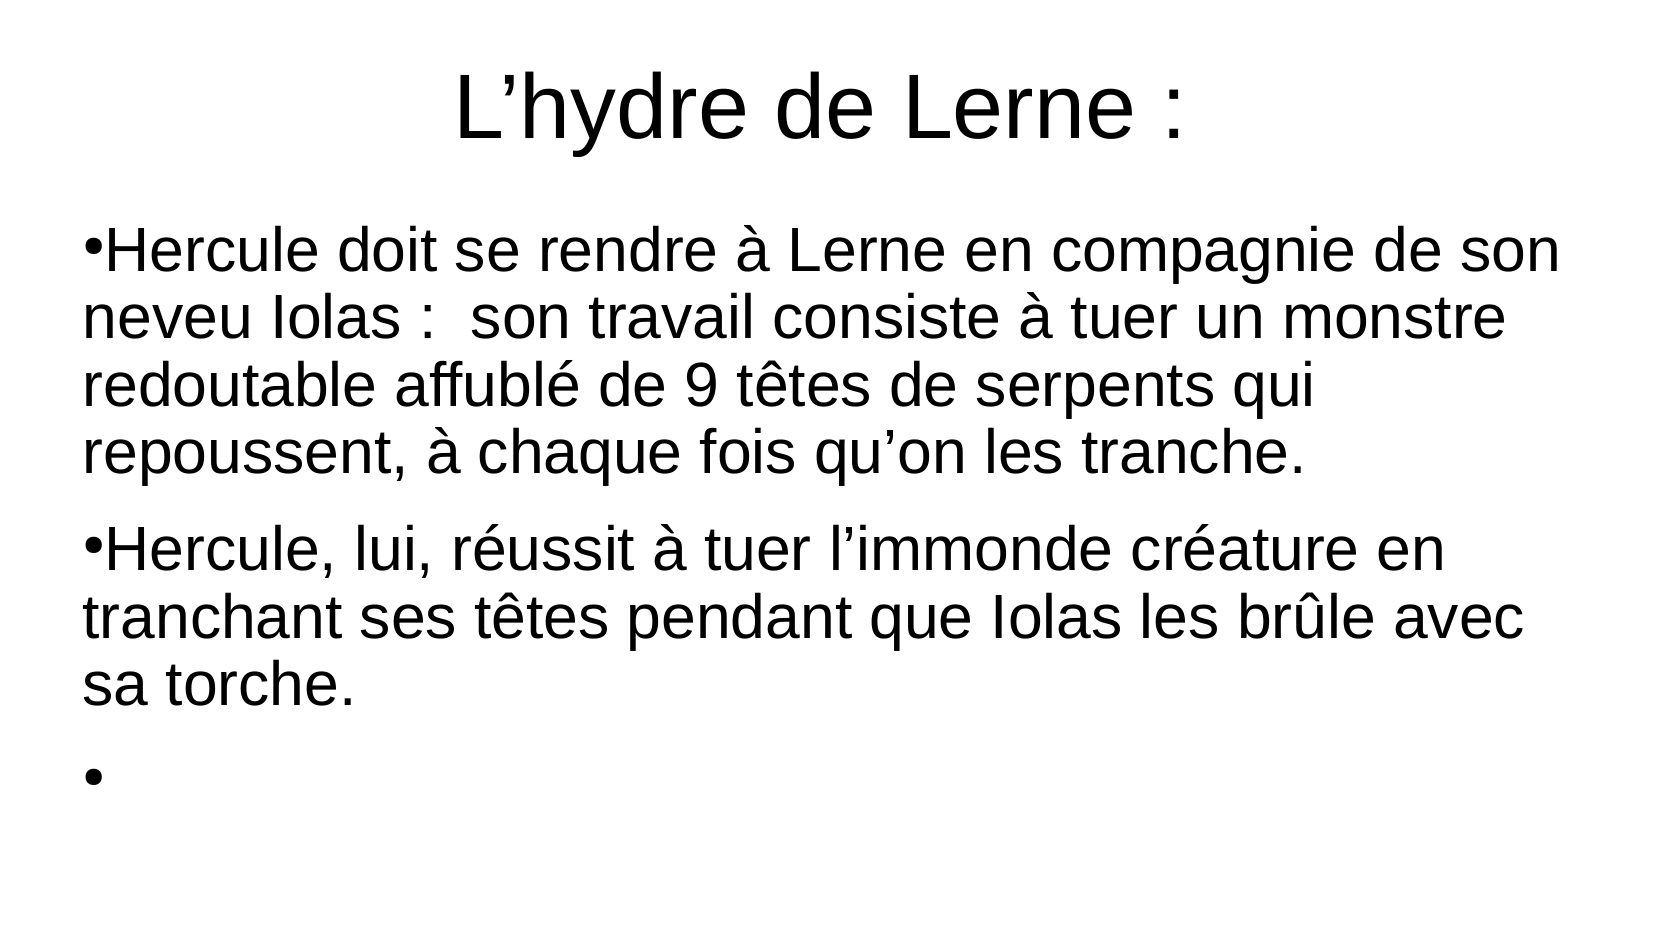

# L’hydre de Lerne :
Hercule doit se rendre à Lerne en compagnie de son neveu Iolas : son travail consiste à tuer un monstre redoutable affublé de 9 têtes de serpents qui repoussent, à chaque fois qu’on les tranche.
Hercule, lui, réussit à tuer l’immonde créature en tranchant ses têtes pendant que Iolas les brûle avec sa torche.